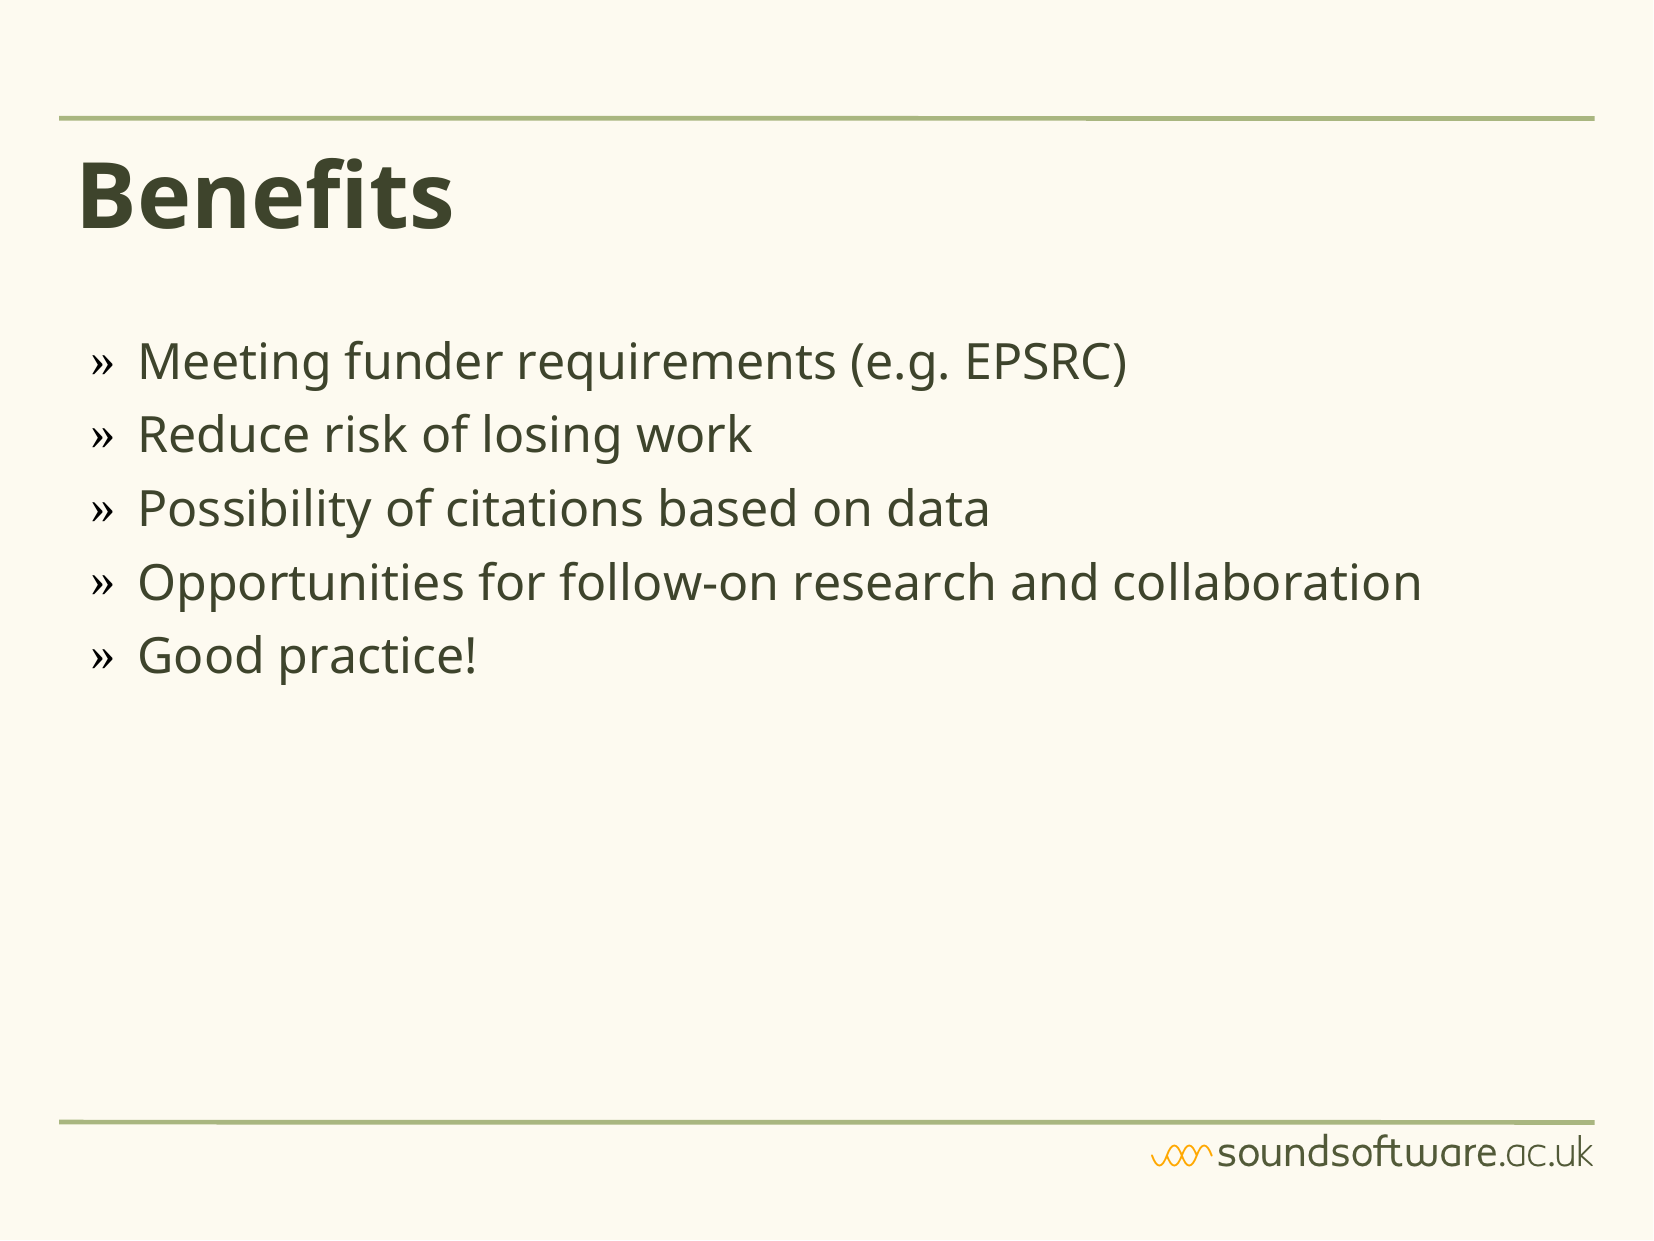

# Benefits
Meeting funder requirements (e.g. EPSRC)
Reduce risk of losing work
Possibility of citations based on data
Opportunities for follow-on research and collaboration
Good practice!